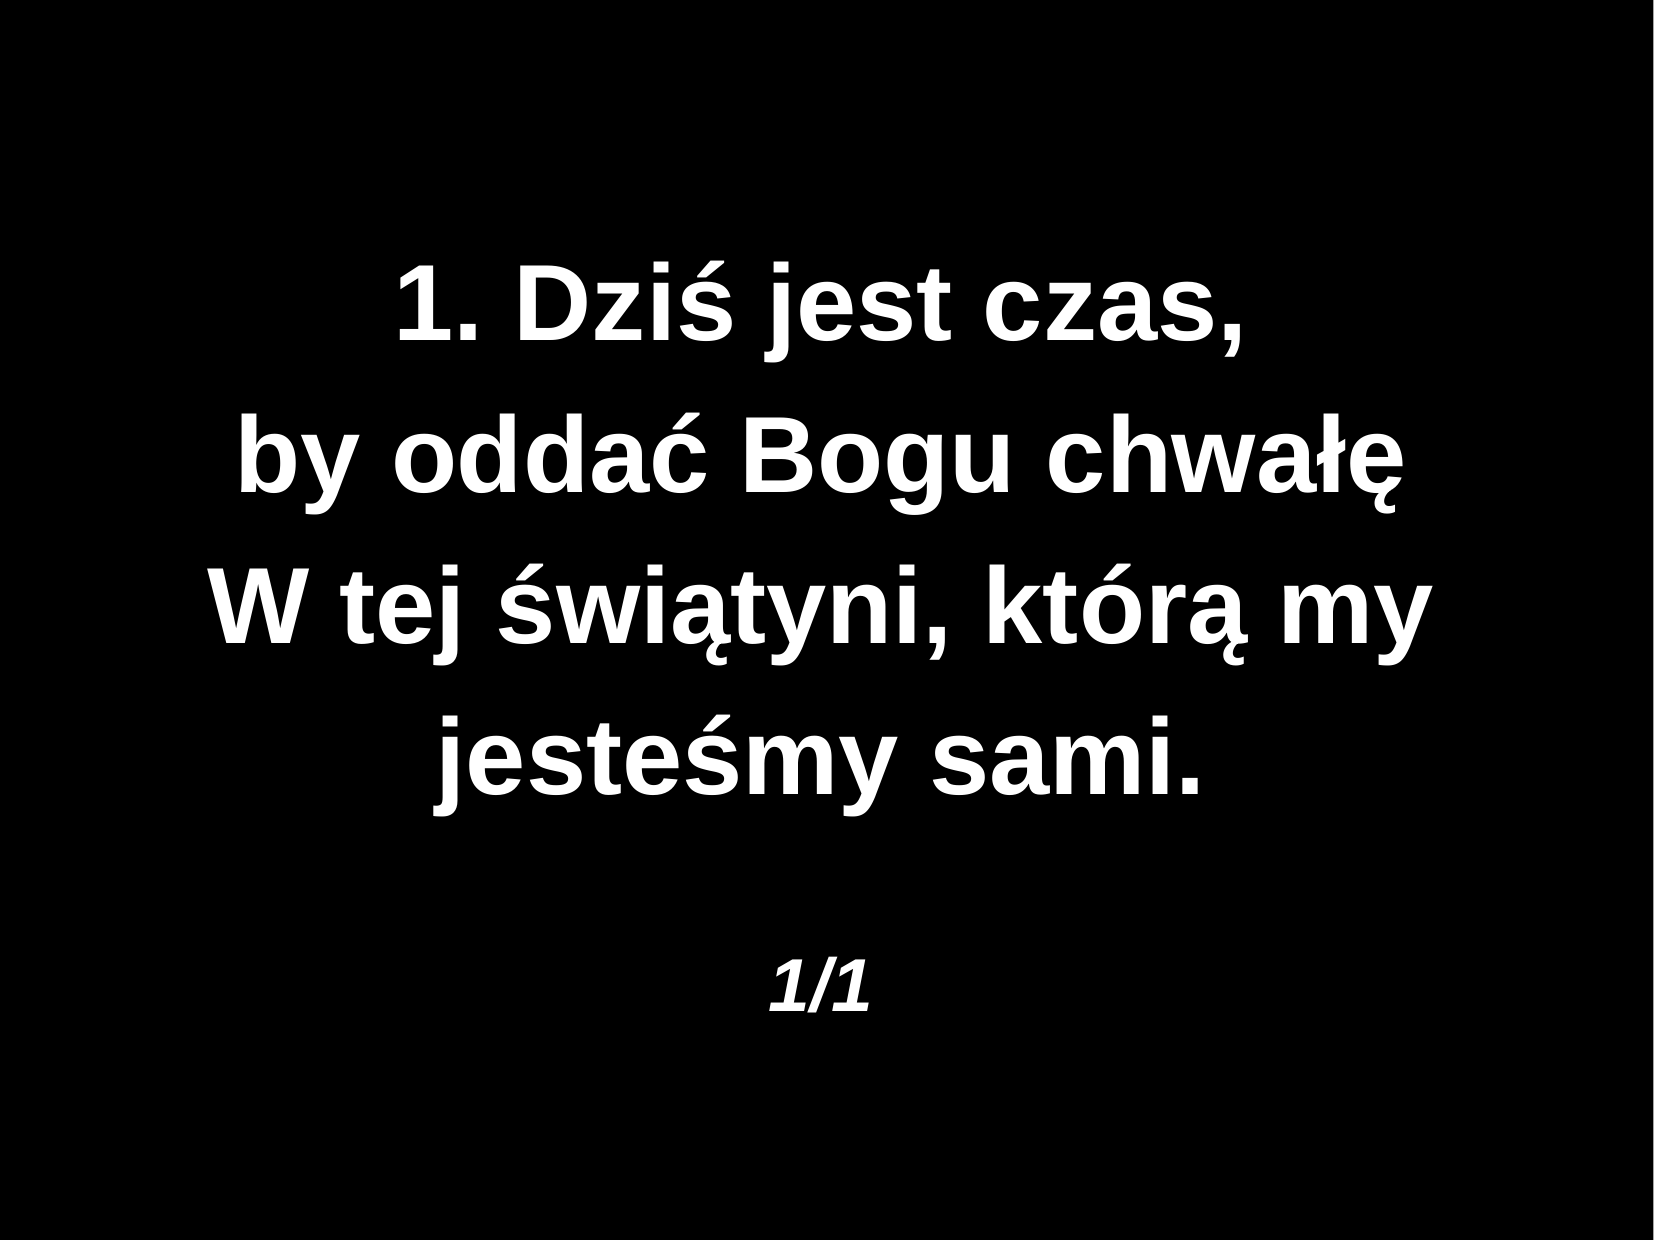

# 1. Dziś jest czas,
by oddać Bogu chwałę
W tej świątyni, którą my
jesteśmy sami.
1/1